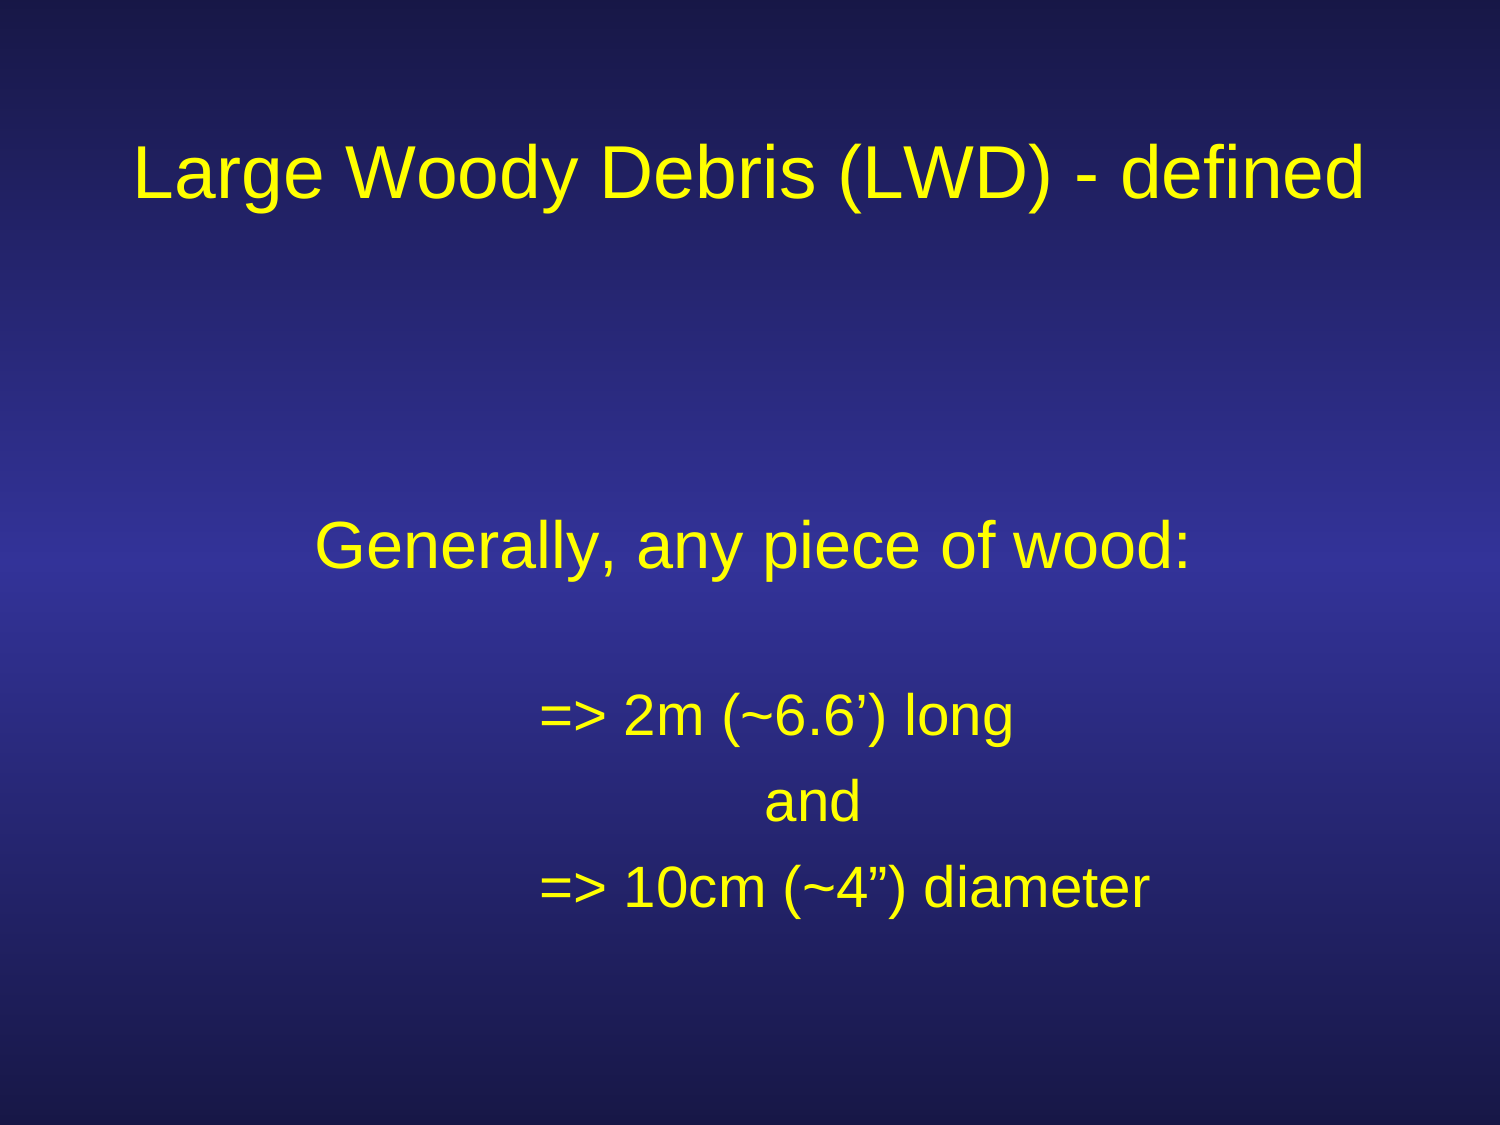

# Large Woody Debris (LWD) - defined
Generally, any piece of wood:
=> 2m (~6.6’) long
			and
=> 10cm (~4”) diameter